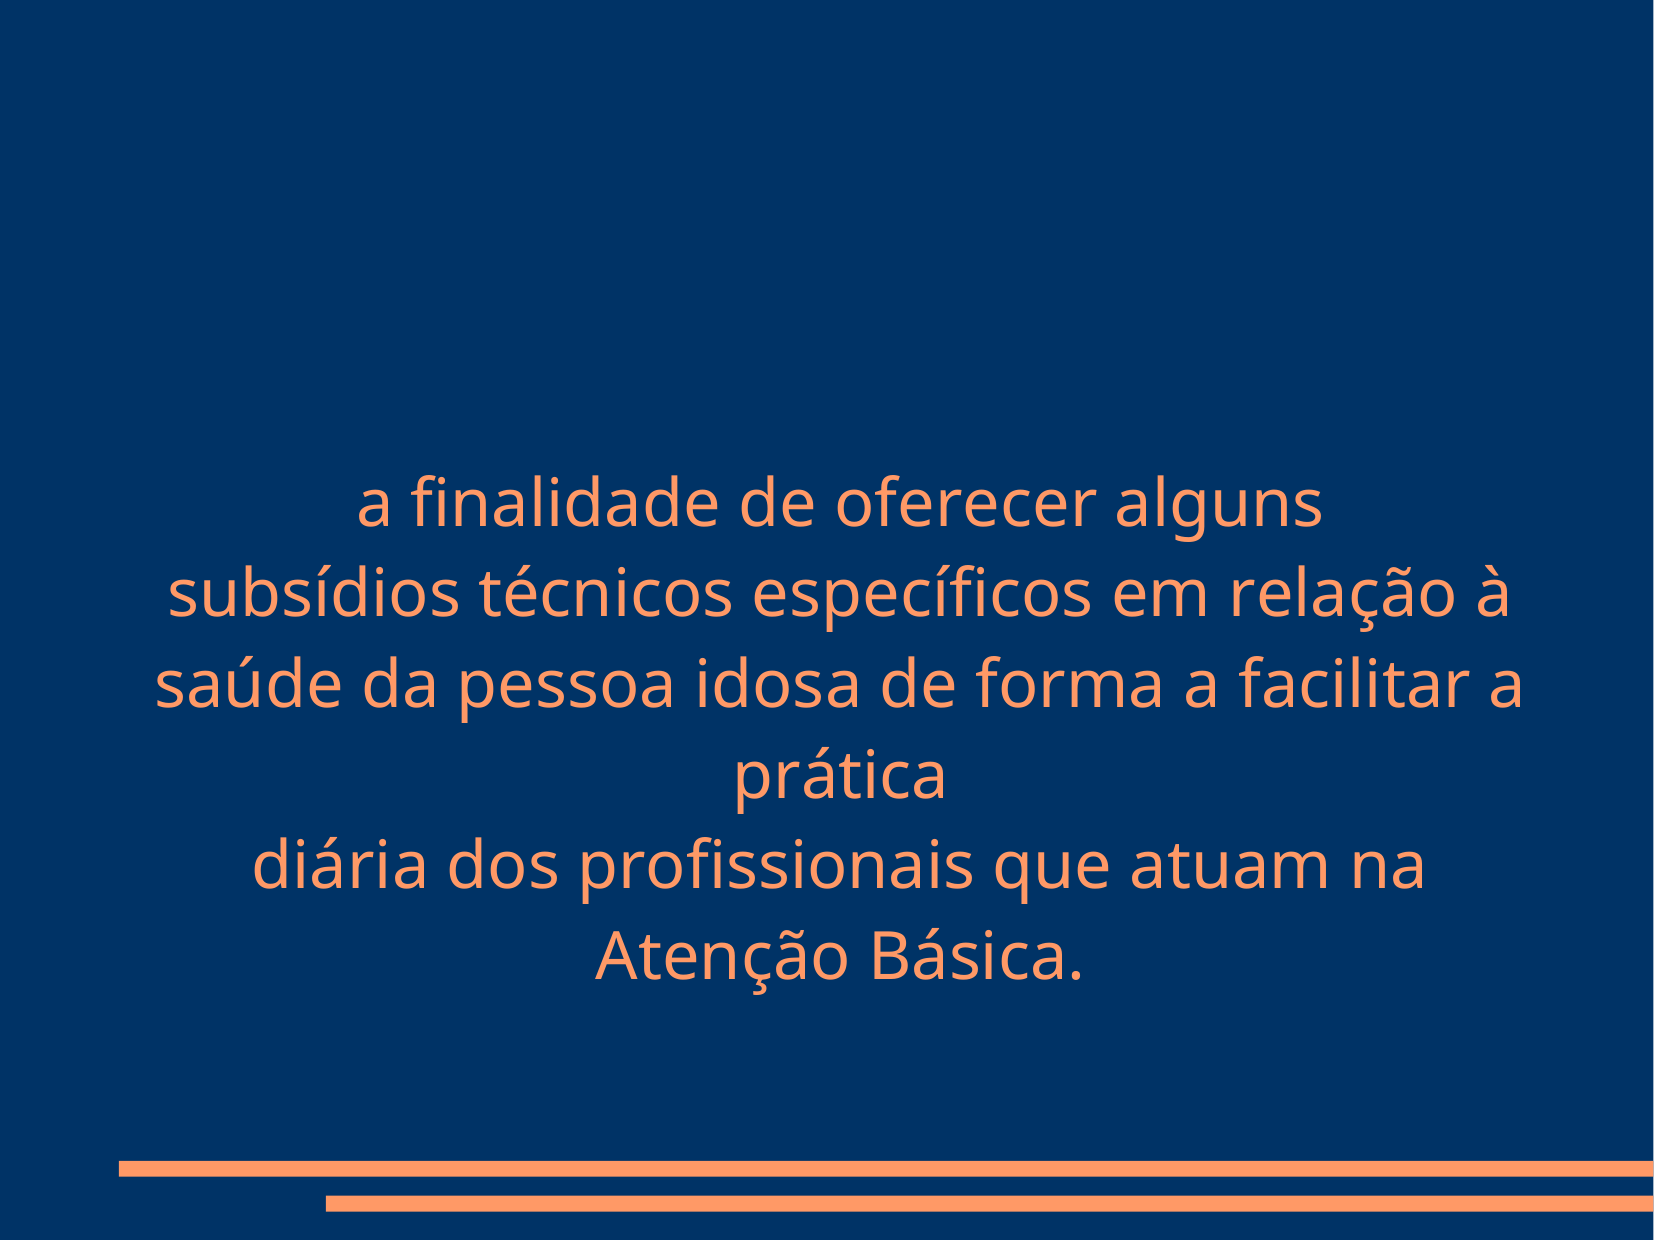

#
a finalidade de oferecer alguns
subsídios técnicos específicos em relação à saúde da pessoa idosa de forma a facilitar a prática
diária dos profissionais que atuam na Atenção Básica.